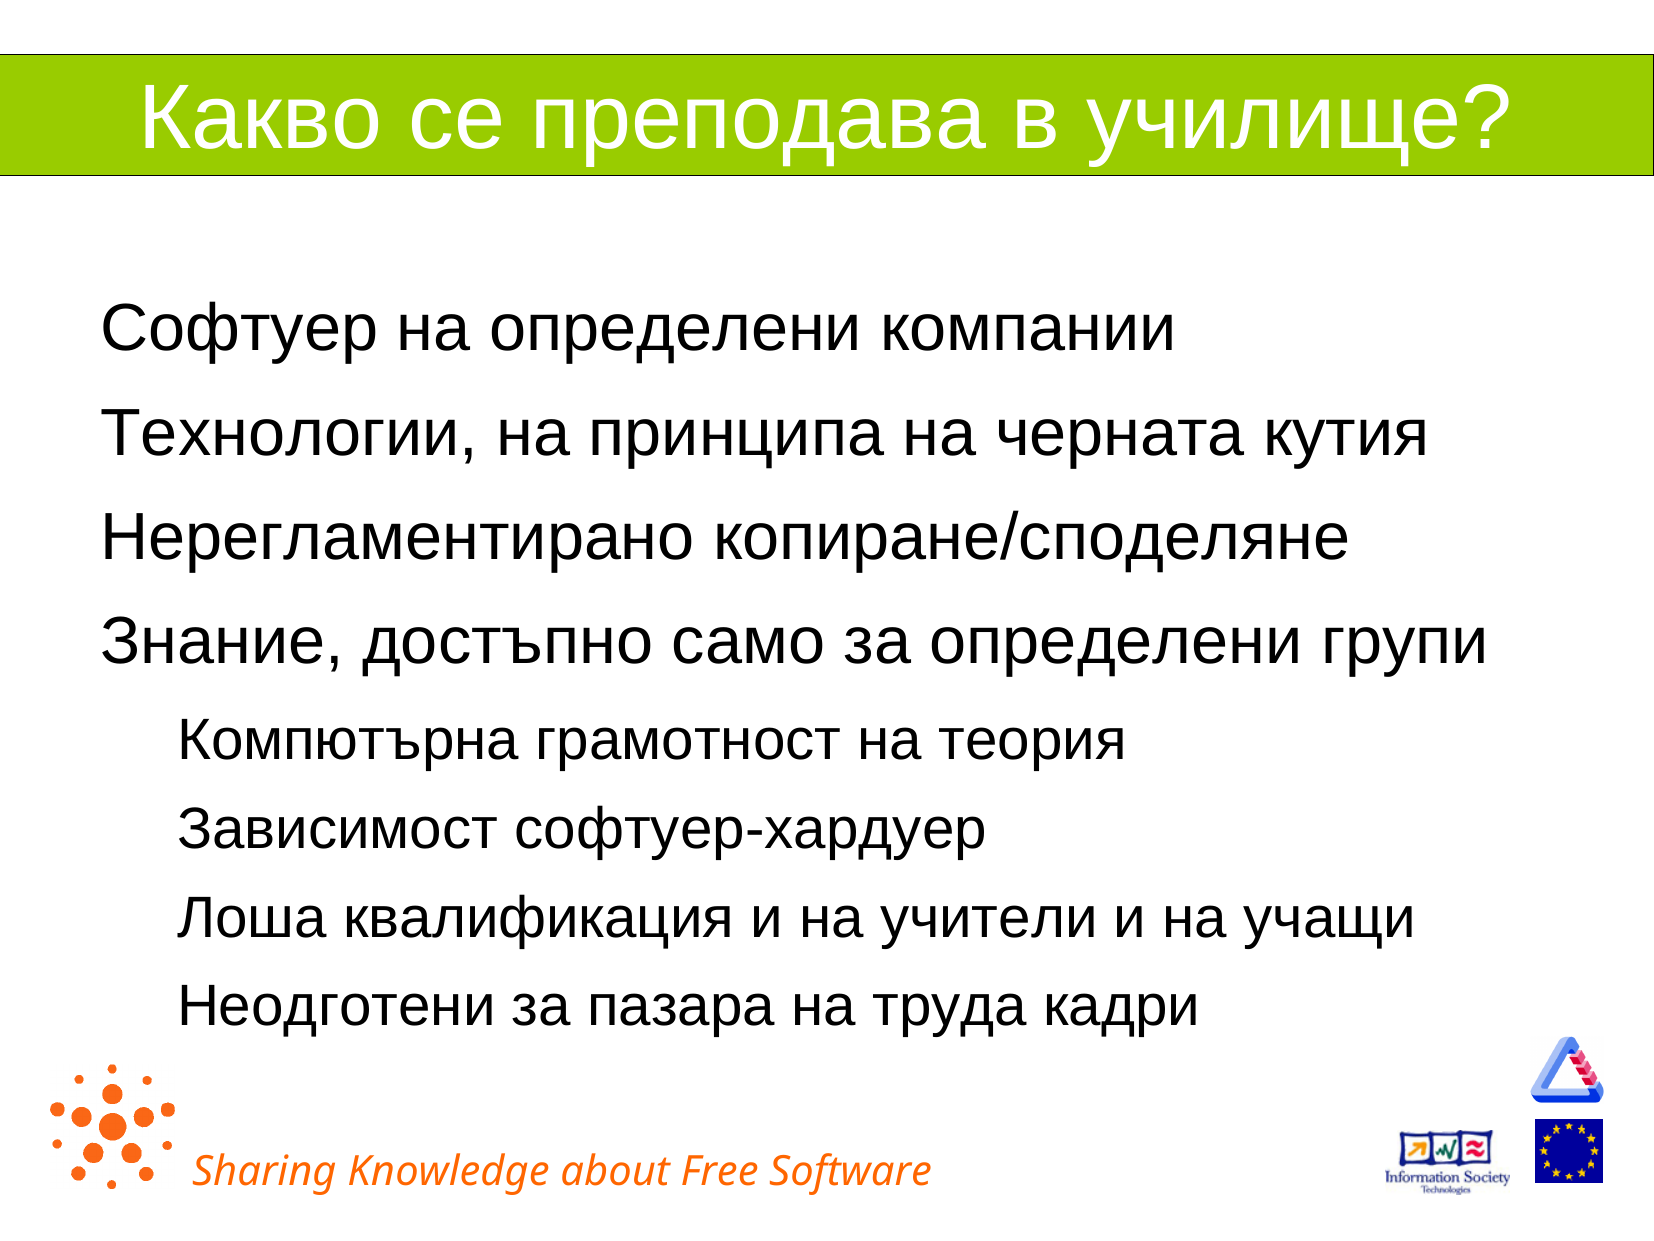

# Какво се преподава в училище?
Софтуер на определени компании
Технологии, на принципа на черната кутия
Нерегламентирано копиране/споделяне
Знание, достъпно само за определени групи
Компютърна грамотност на теория
Зависимост софтуер-хардуер
Лоша квалификация и на учители и на учащи
Неодготени за пазара на труда кадри